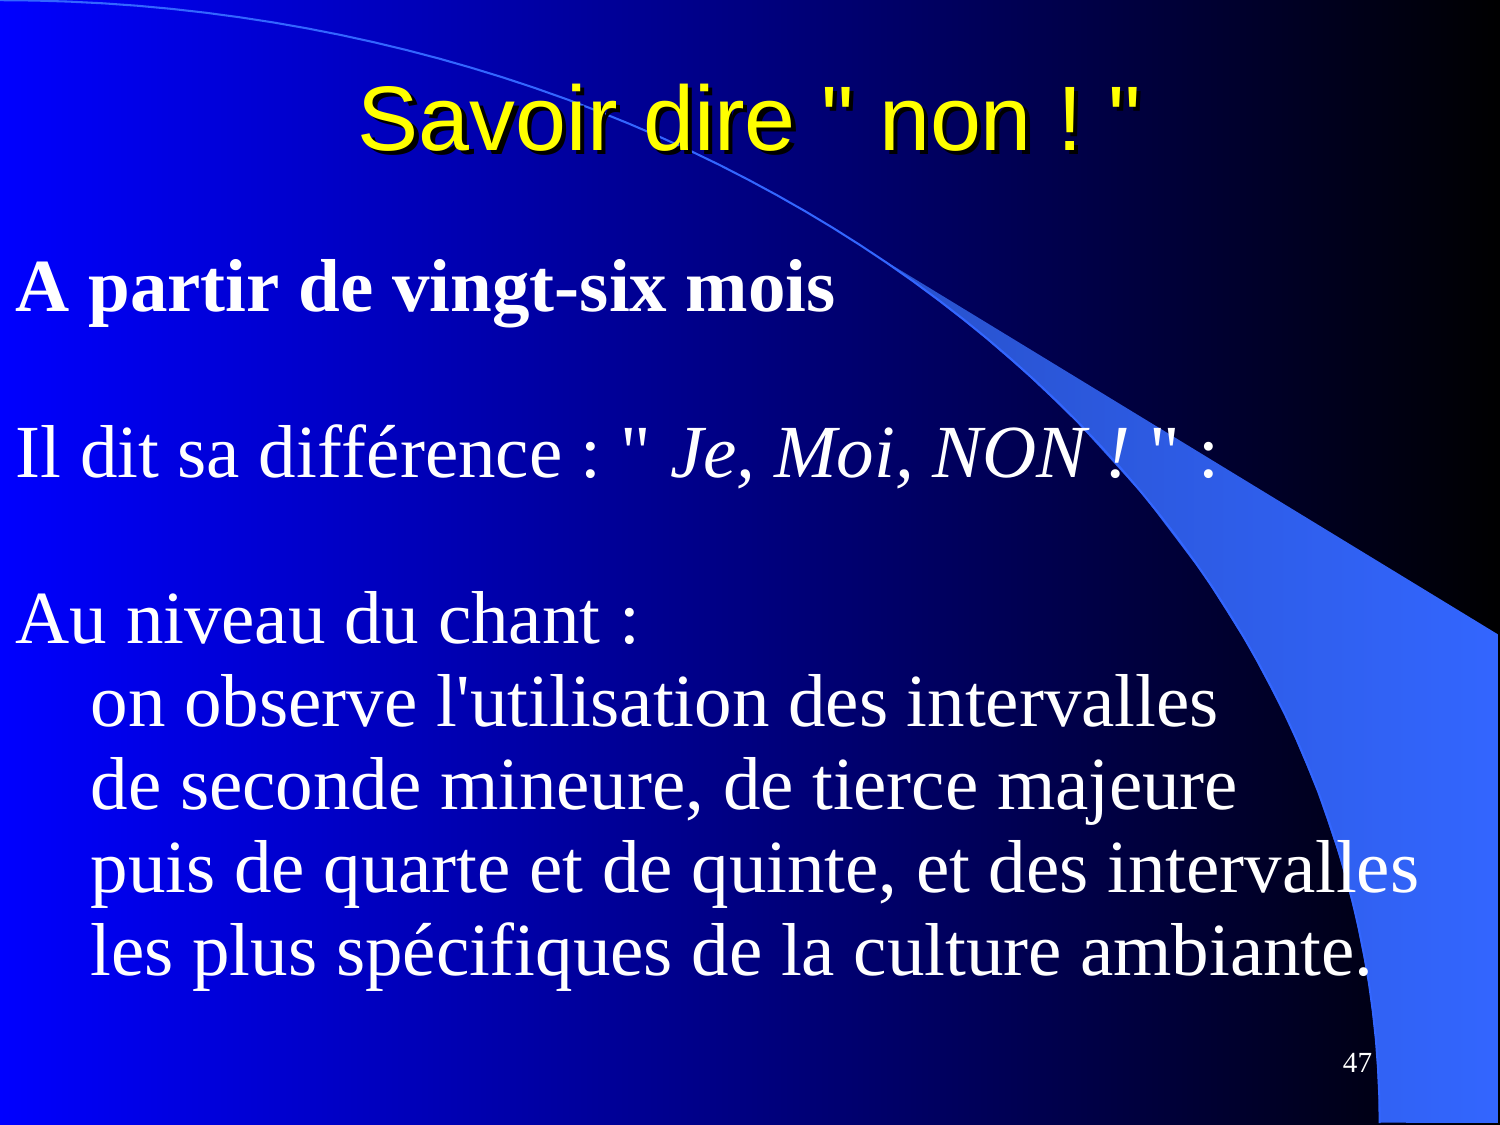

# Savoir dire " non ! "
A partir de vingt-six mois
Il dit sa différence : " Je, Moi, NON ! " :
Au niveau du chant :
 on observe l'utilisation des intervalles
 de seconde mineure, de tierce majeure
 puis de quarte et de quinte, et des intervalles
 les plus spécifiques de la culture ambiante.
47